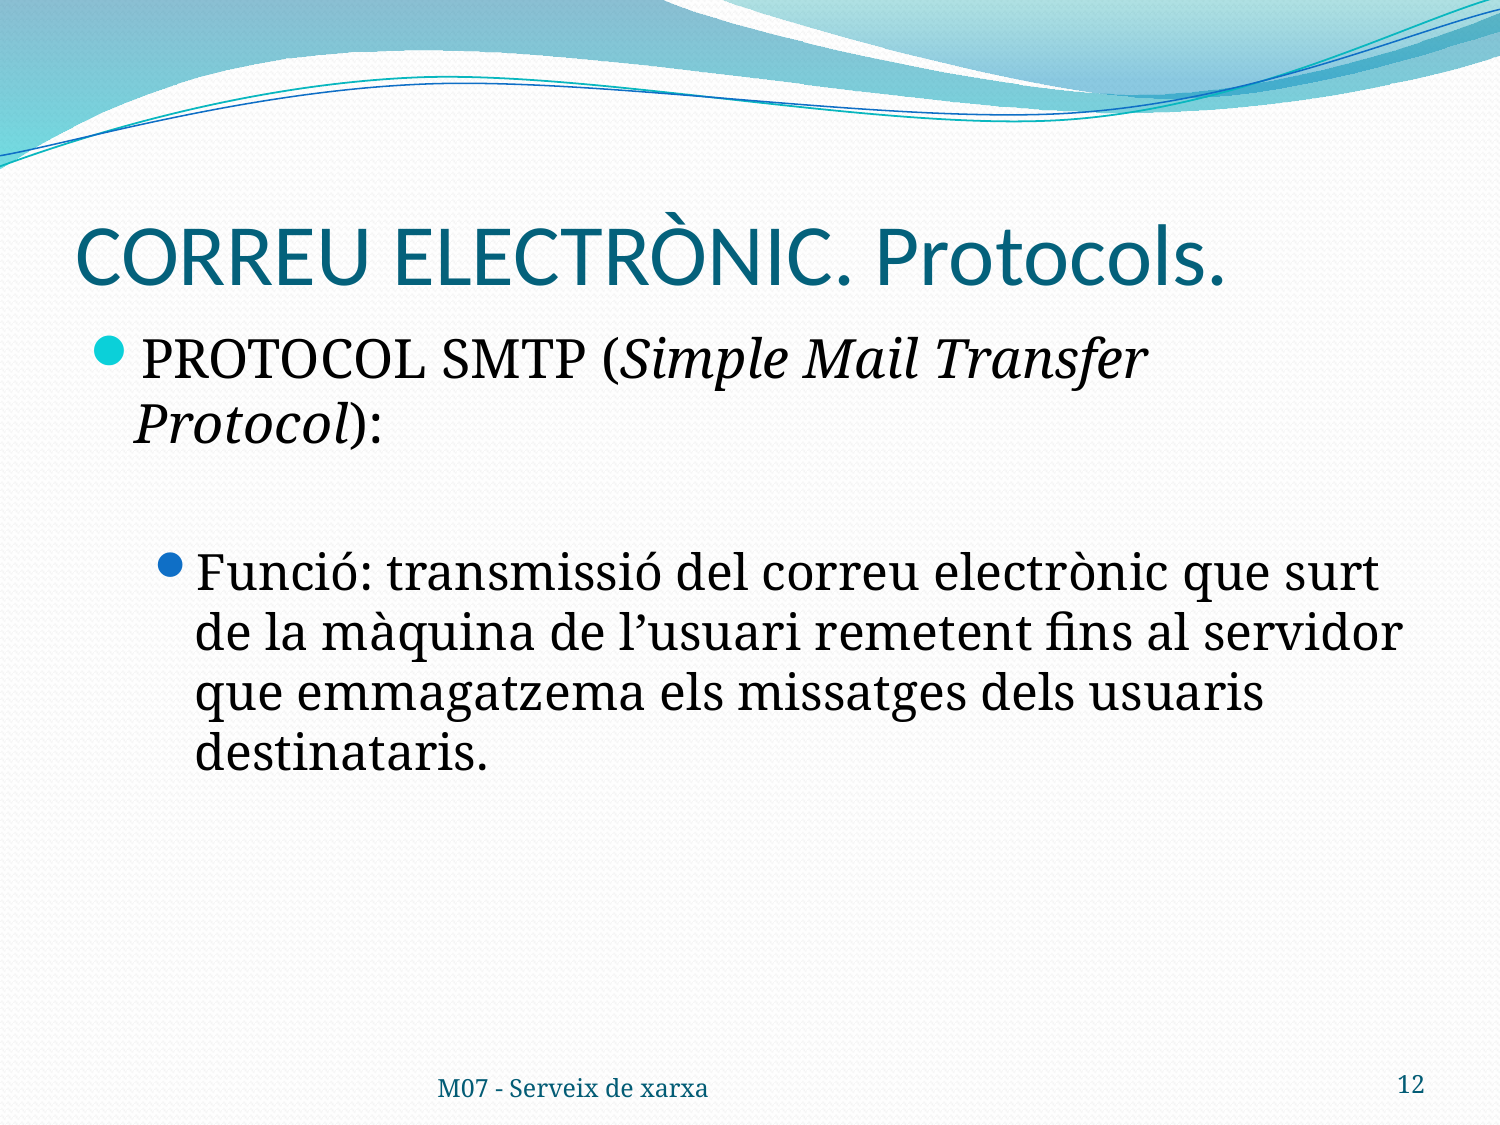

# CORREU ELECTRÒNIC. Protocols.
PROTOCOL SMTP (Simple Mail Transfer Protocol):
Funció: transmissió del correu electrònic que surt de la màquina de l’usuari remetent fins al servidor que emmagatzema els missatges dels usuaris destinataris.
M07 - Serveix de xarxa